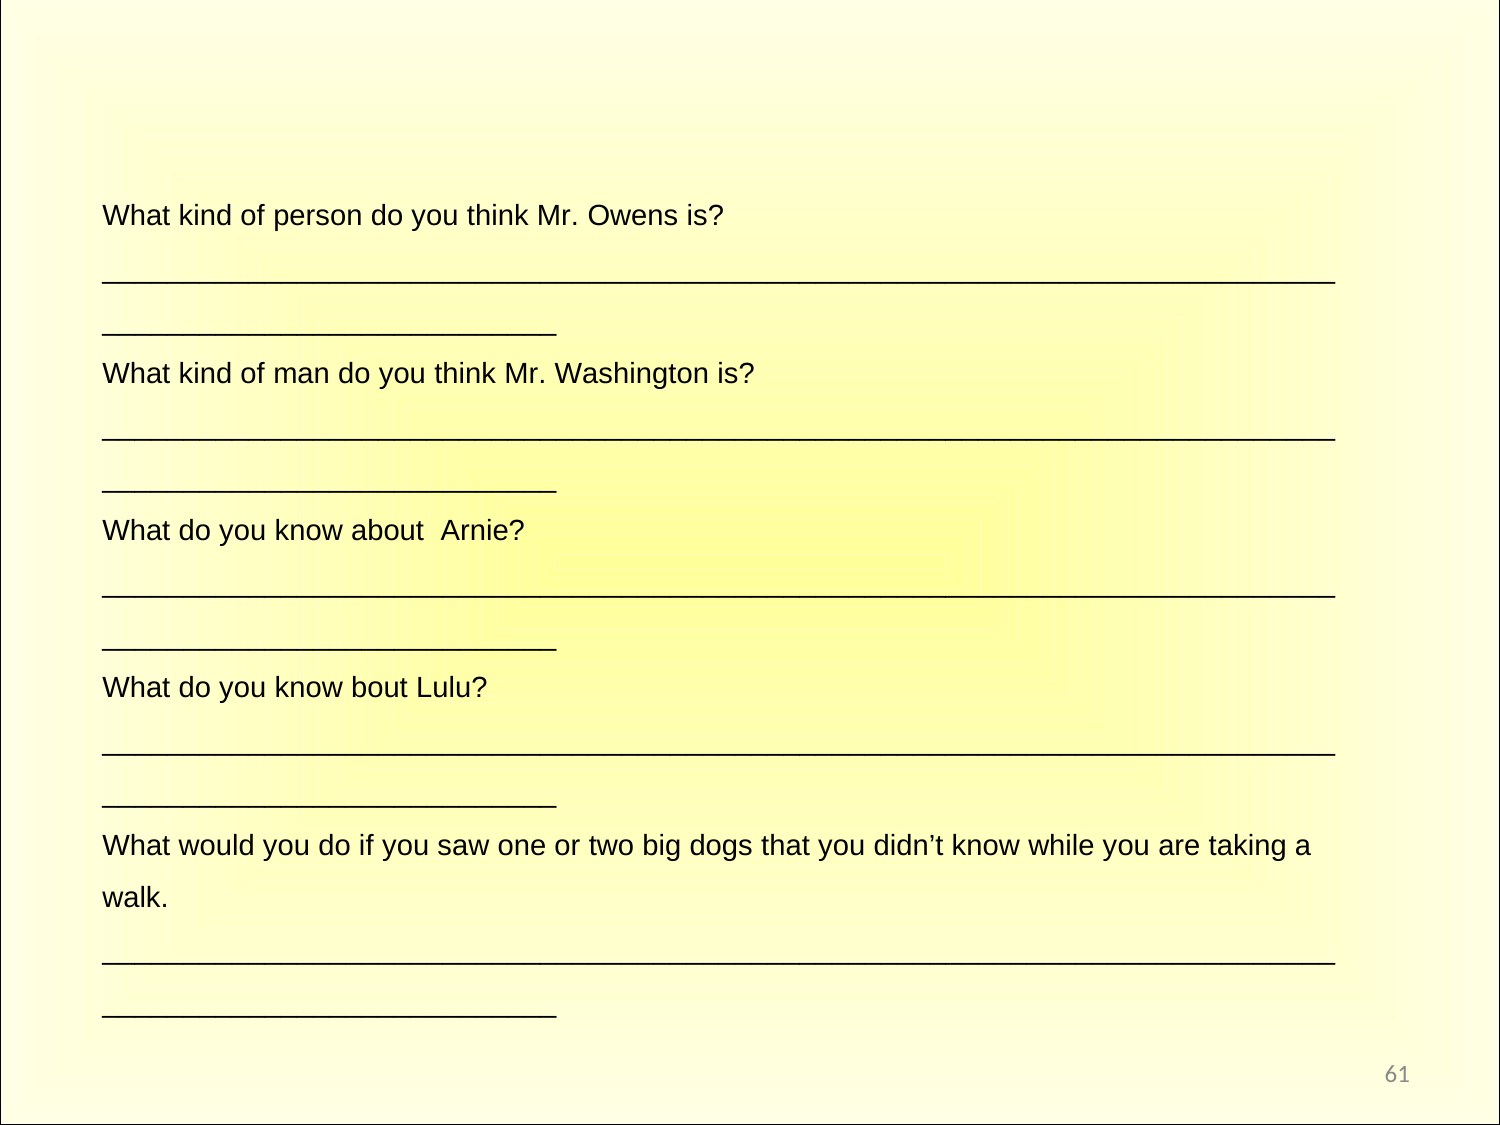

What kind of person do you think Mr. Owens is?
________________________________________________________________________________________________________
What kind of man do you think Mr. Washington is?
________________________________________________________________________________________________________
What do you know about Arnie?
________________________________________________________________________________________________________
What do you know bout Lulu?
________________________________________________________________________________________________________
What would you do if you saw one or two big dogs that you didn’t know while you are taking a walk.
________________________________________________________________________________________________________